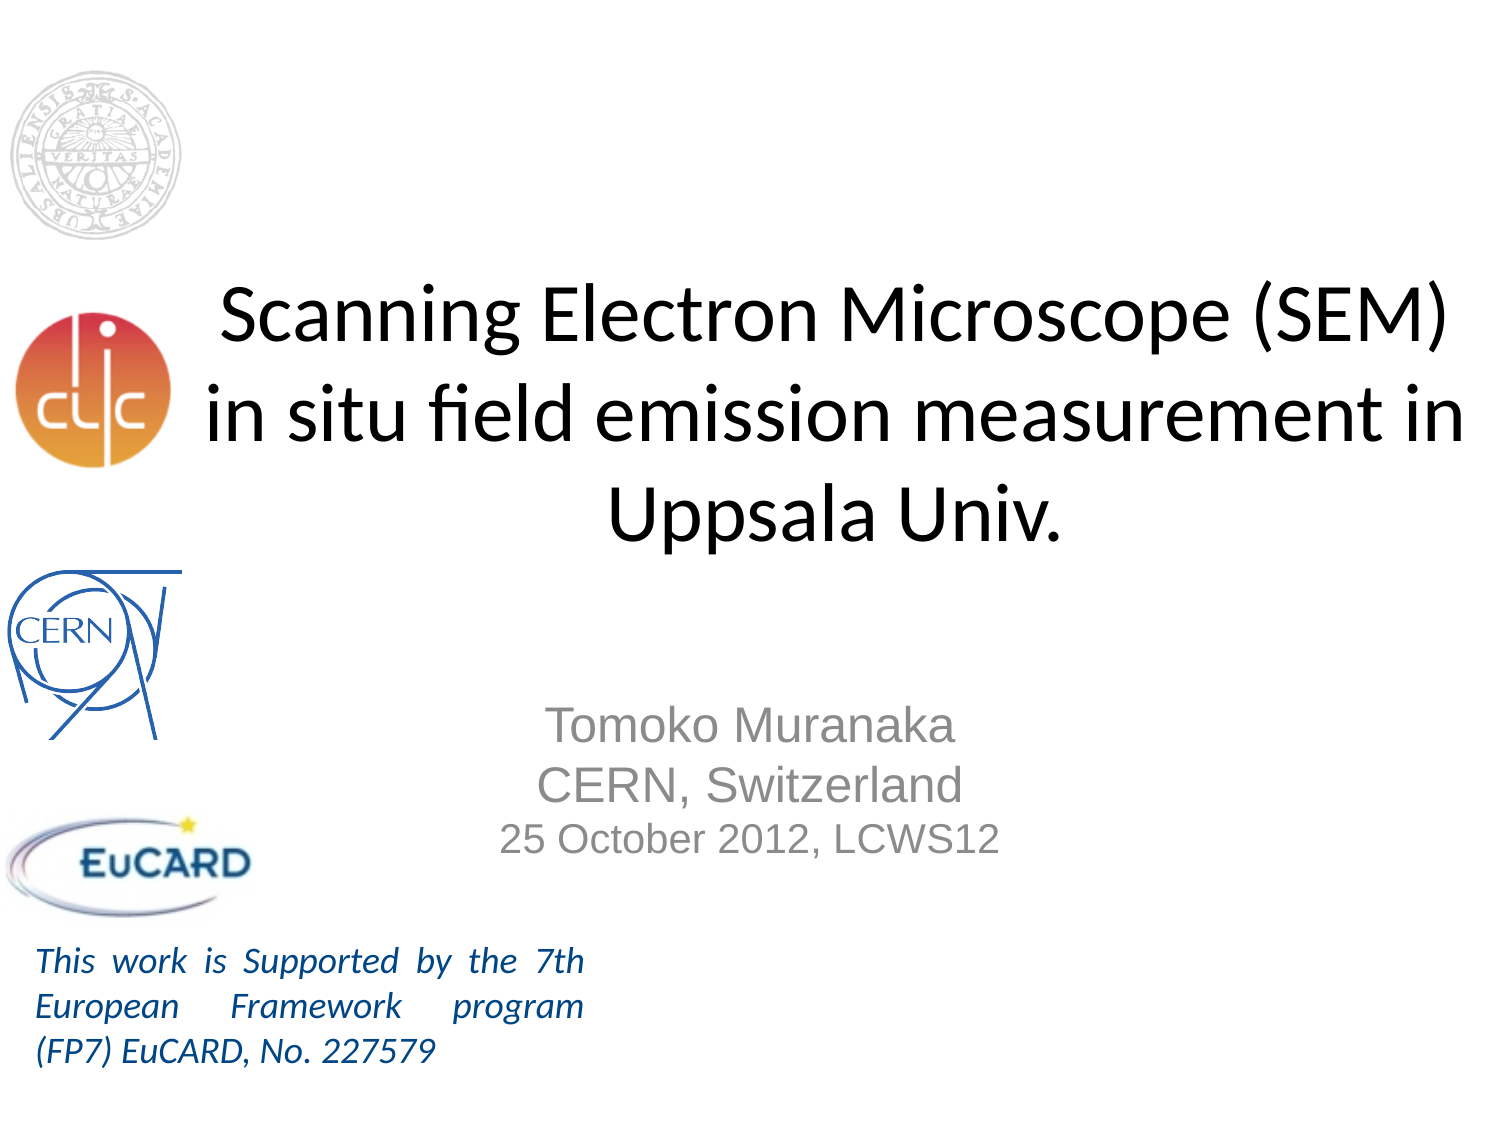

Scanning Electron Microscope (SEM) in situ field emission measurement in Uppsala Univ.
Tomoko Muranaka
CERN, Switzerland
25 October 2012, LCWS12
This work is Supported by the 7th European Framework program (FP7) EuCARD, No. 227579